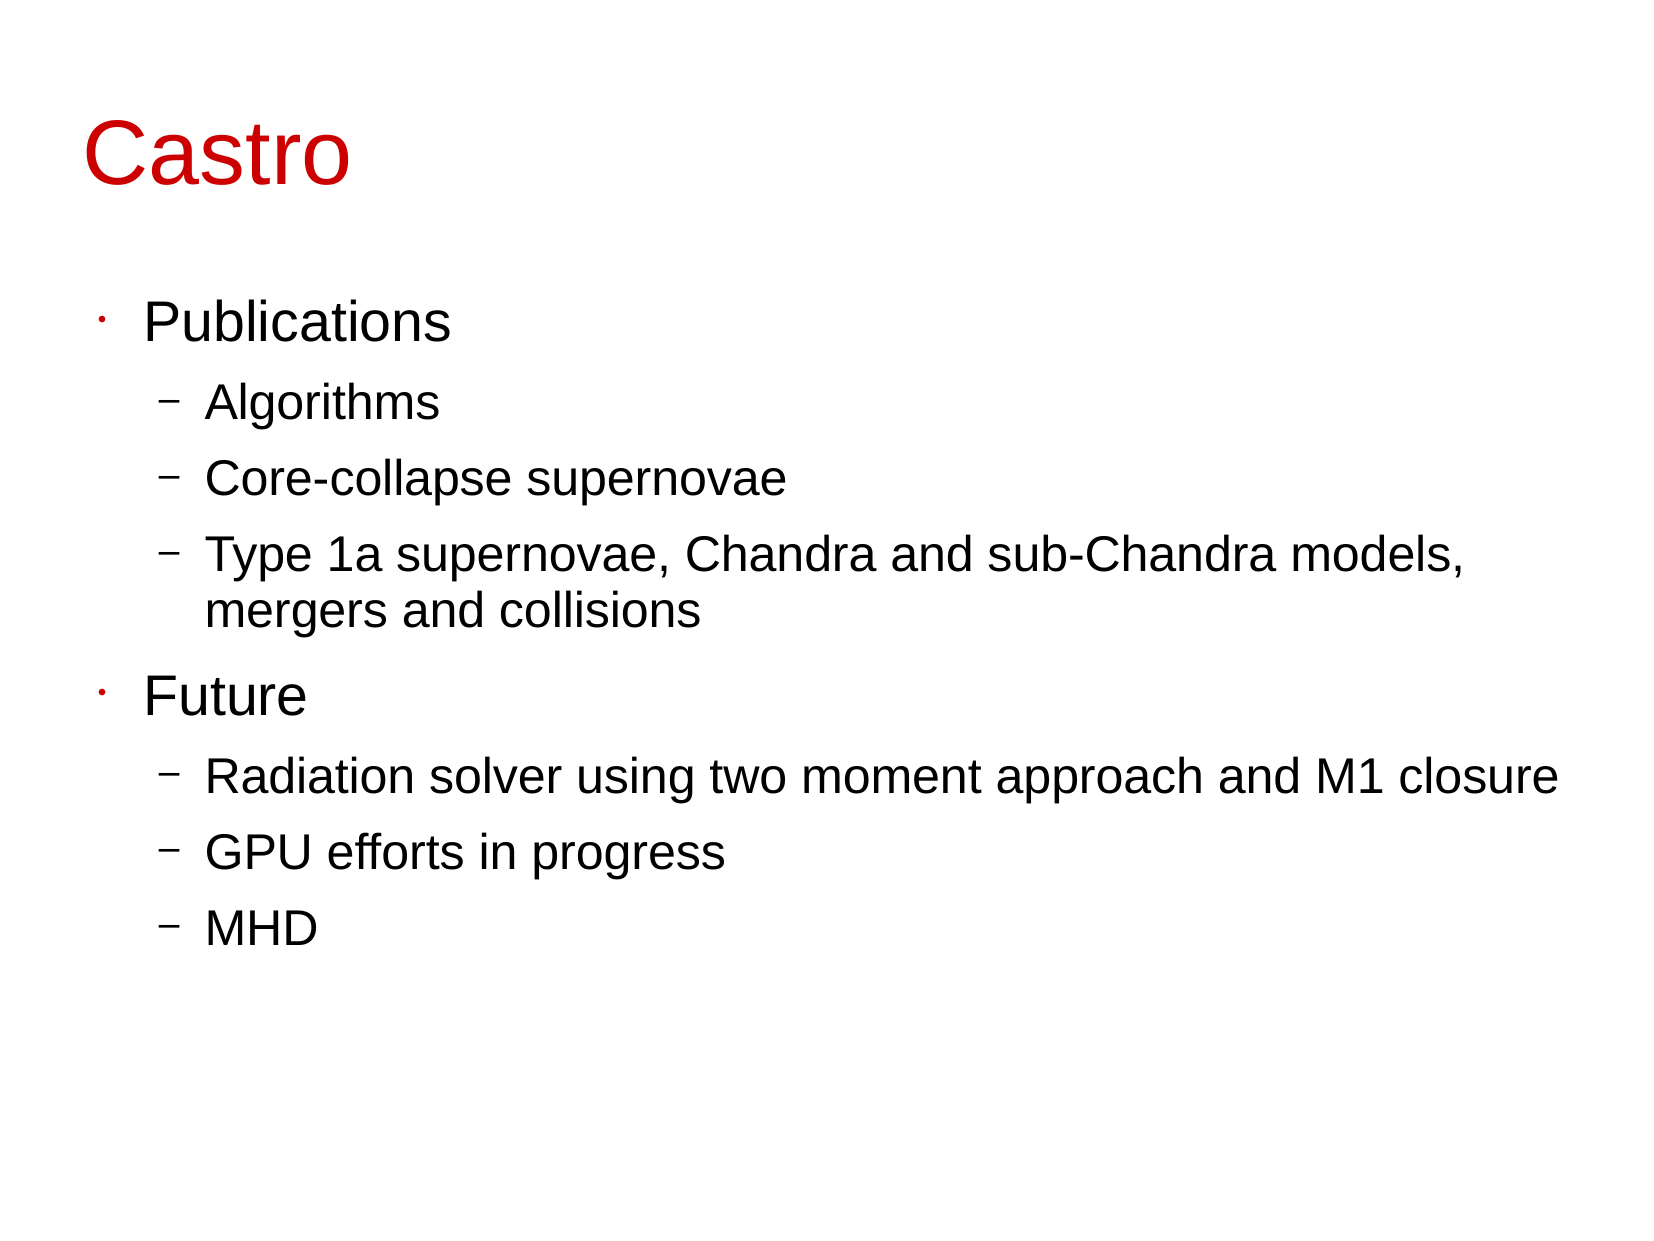

# Castro
Publications
Algorithms
Core-collapse supernovae
Type 1a supernovae, Chandra and sub-Chandra models, mergers and collisions
Future
Radiation solver using two moment approach and M1 closure
GPU efforts in progress
MHD